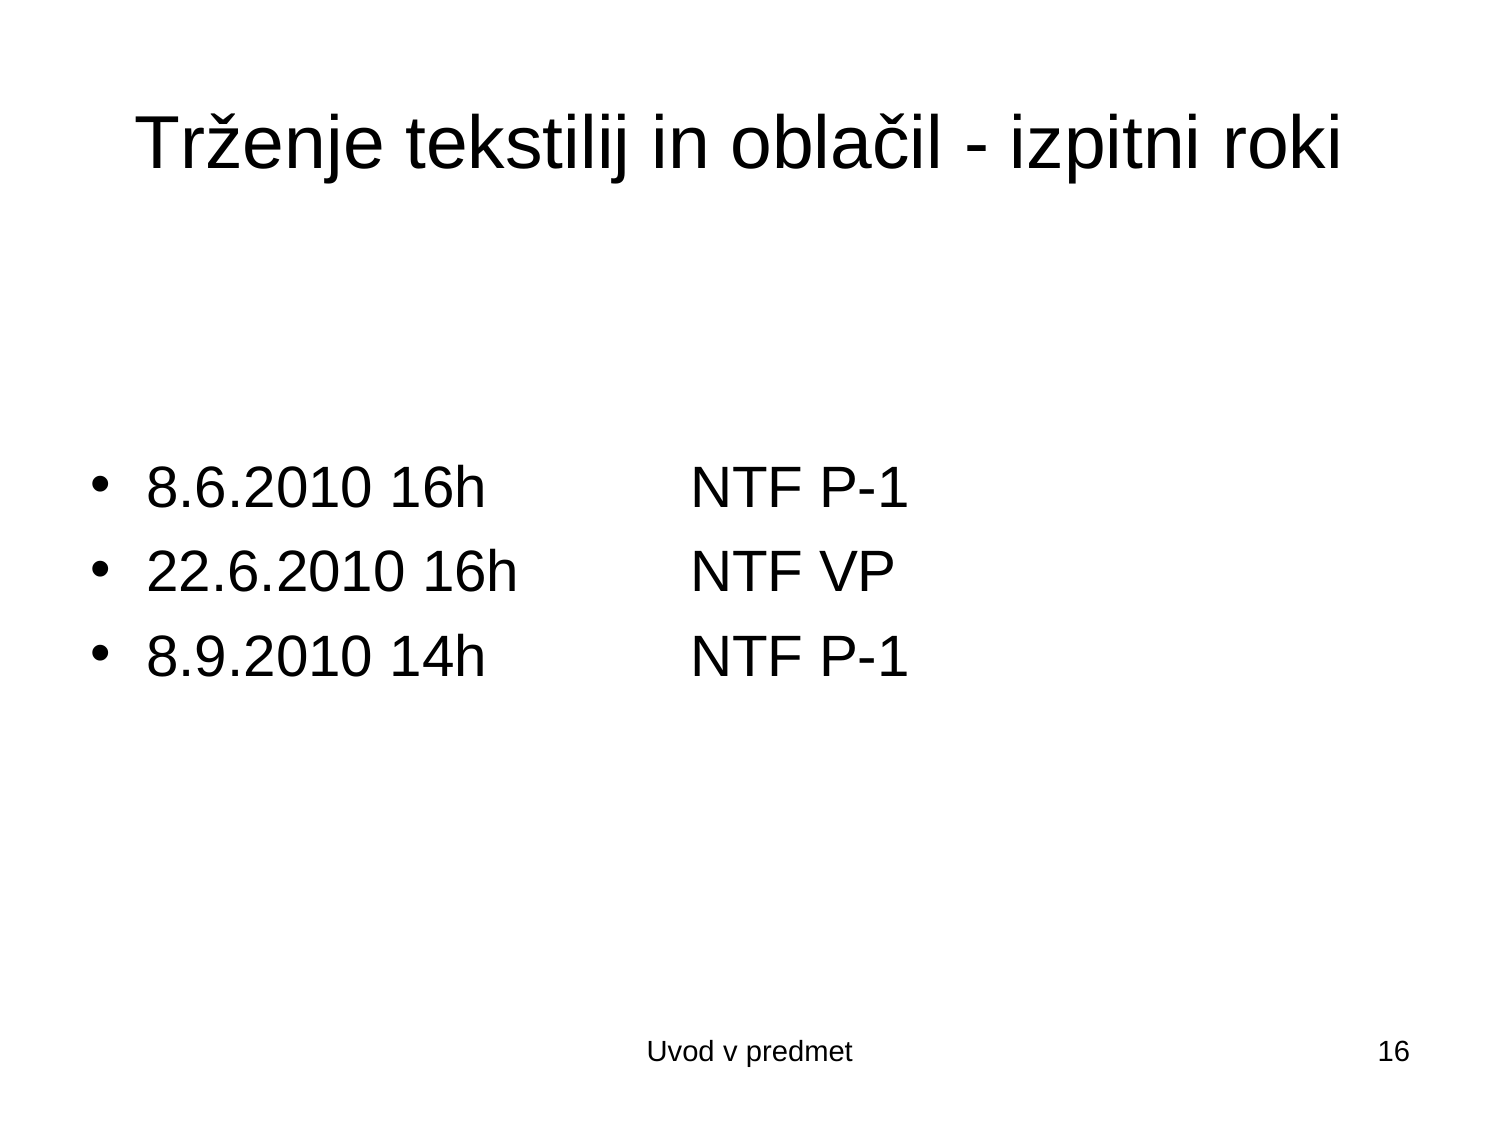

# Trženje tekstilij in oblačil - izpitni roki
8.6.2010 16h 		NTF P-1
22.6.2010 16h 		NTF VP
8.9.2010 14h 		NTF P-1
Uvod v predmet